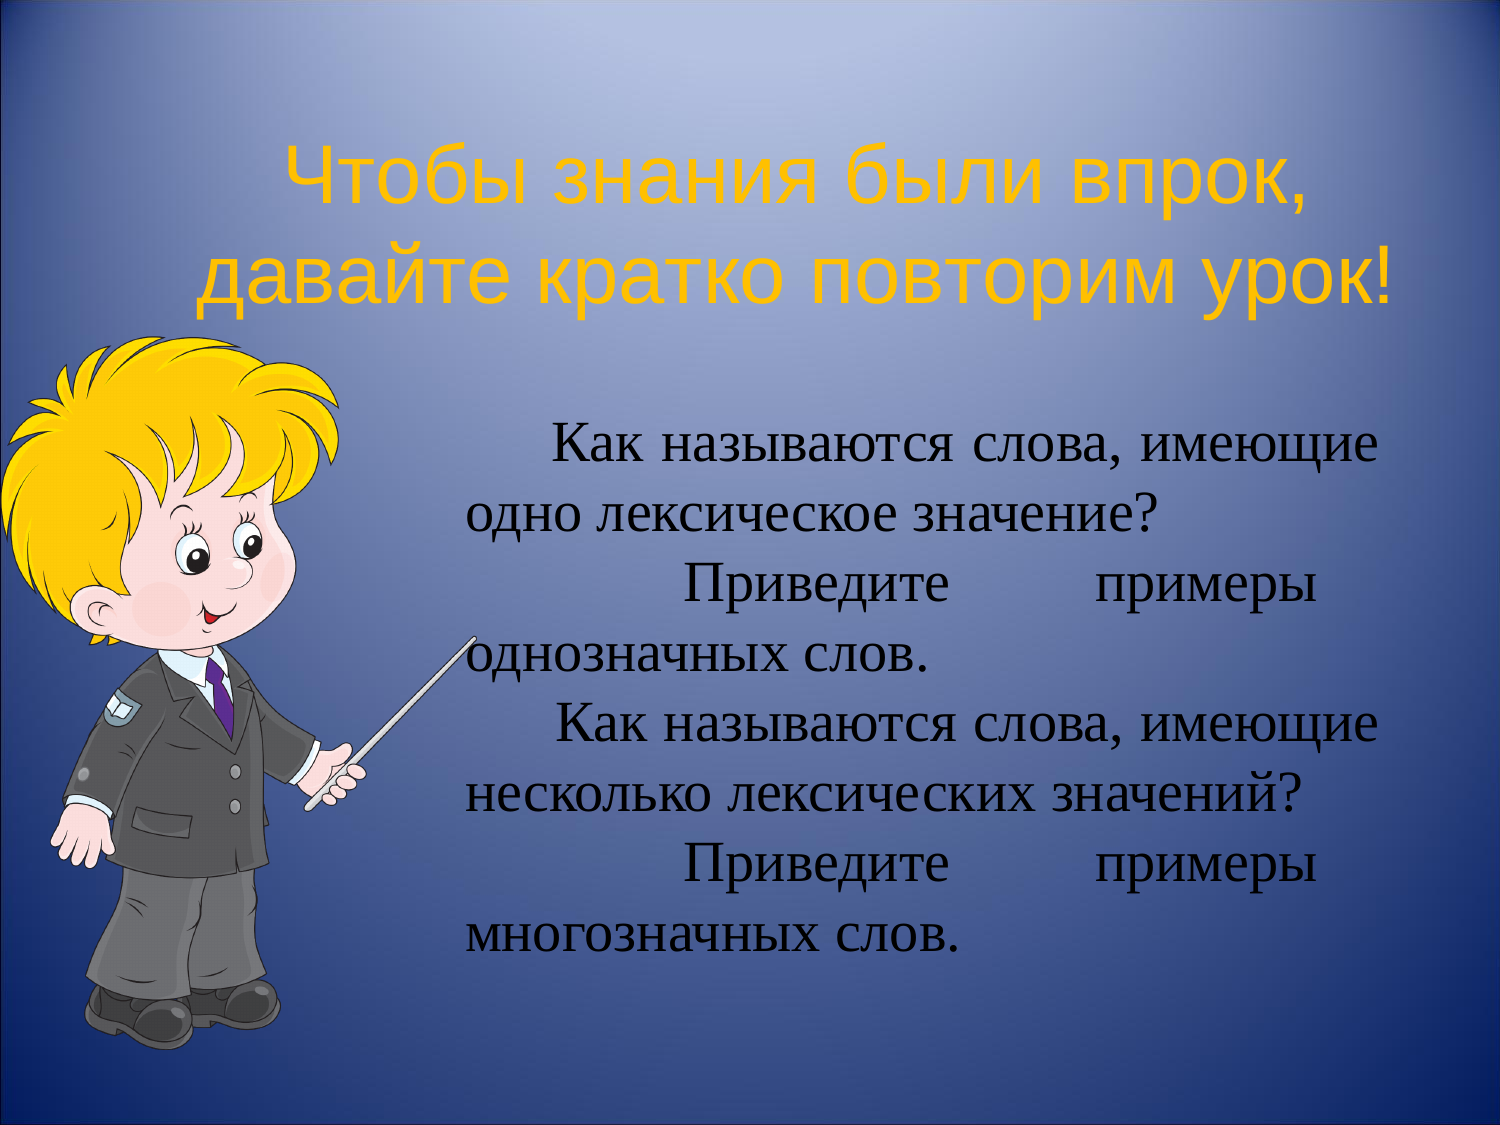

Чтобы знания были впрок,
давайте кратко повторим урок!
 Как называются слова, имеющие одно лексическое значение?
 Приведите примеры однозначных слов.
 Как называются слова, имеющие несколько лексических значений?
 Приведите примеры многозначных слов.